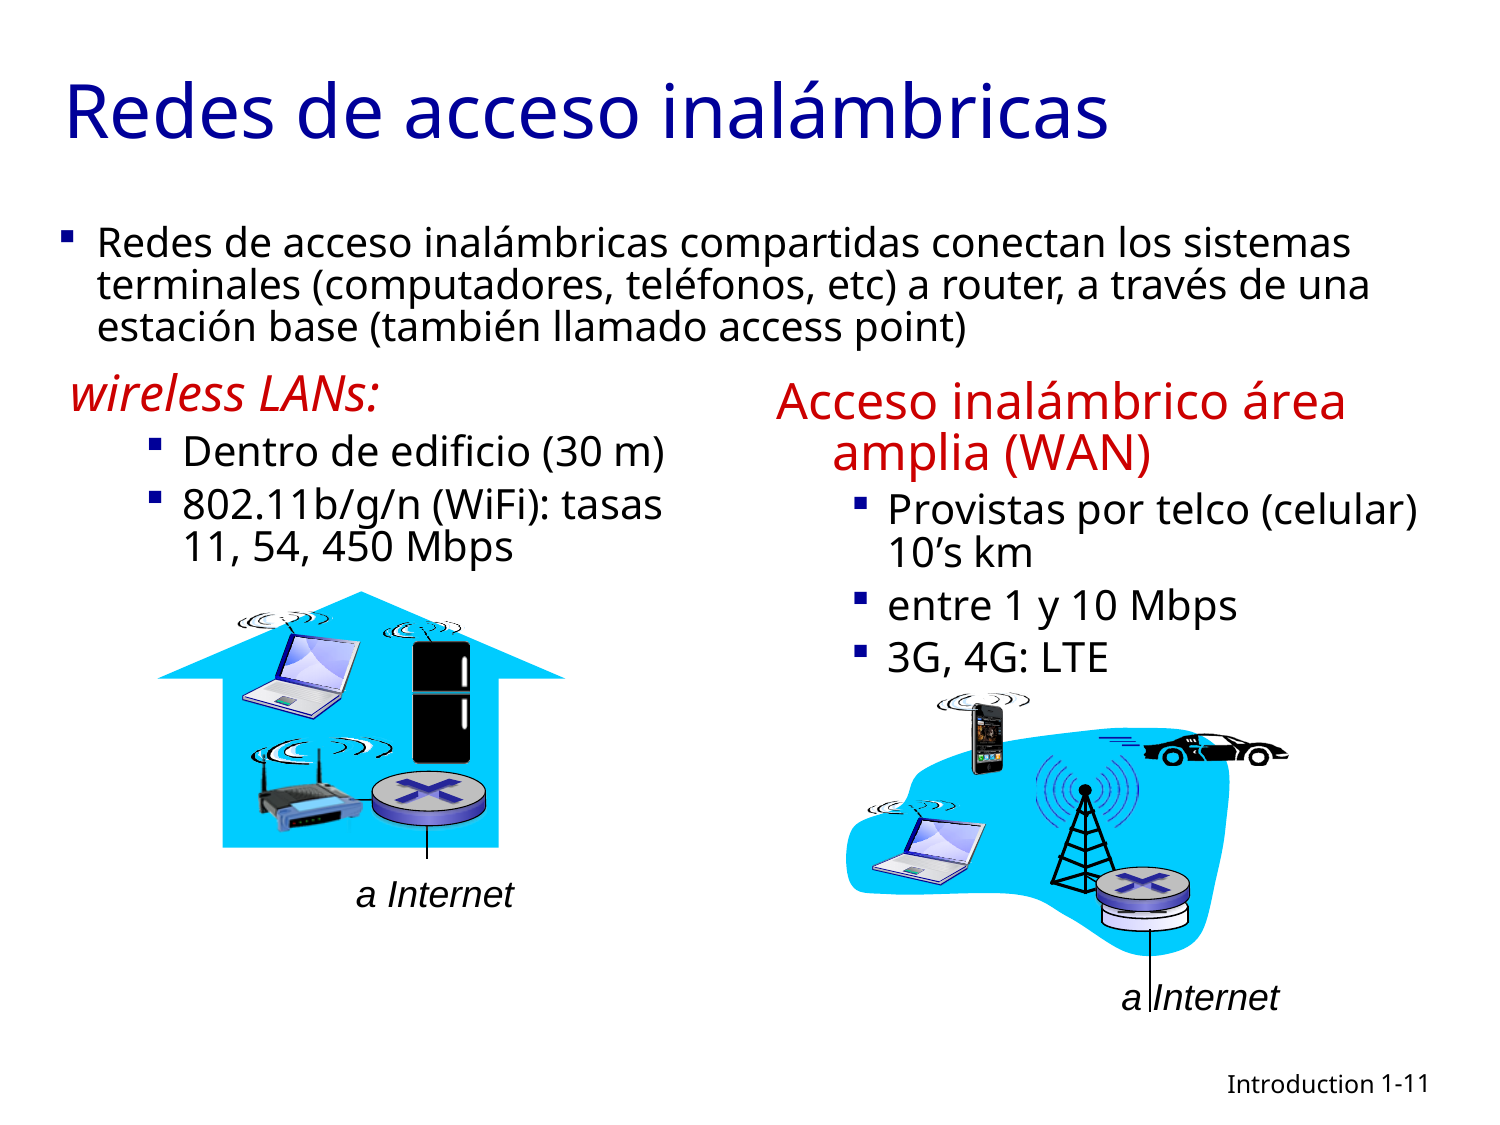

# Redes de acceso inalámbricas
Redes de acceso inalámbricas compartidas conectan los sistemas terminales (computadores, teléfonos, etc) a router, a través de una estación base (también llamado access point)
Acceso inalámbrico área amplia (WAN)
Provistas por telco (celular) 10’s km
entre 1 y 10 Mbps
3G, 4G: LTE
wireless LANs:
Dentro de edificio (30 m)
802.11b/g/n (WiFi): tasas 11, 54, 450 Mbps
a Internet
a Internet
Introduction